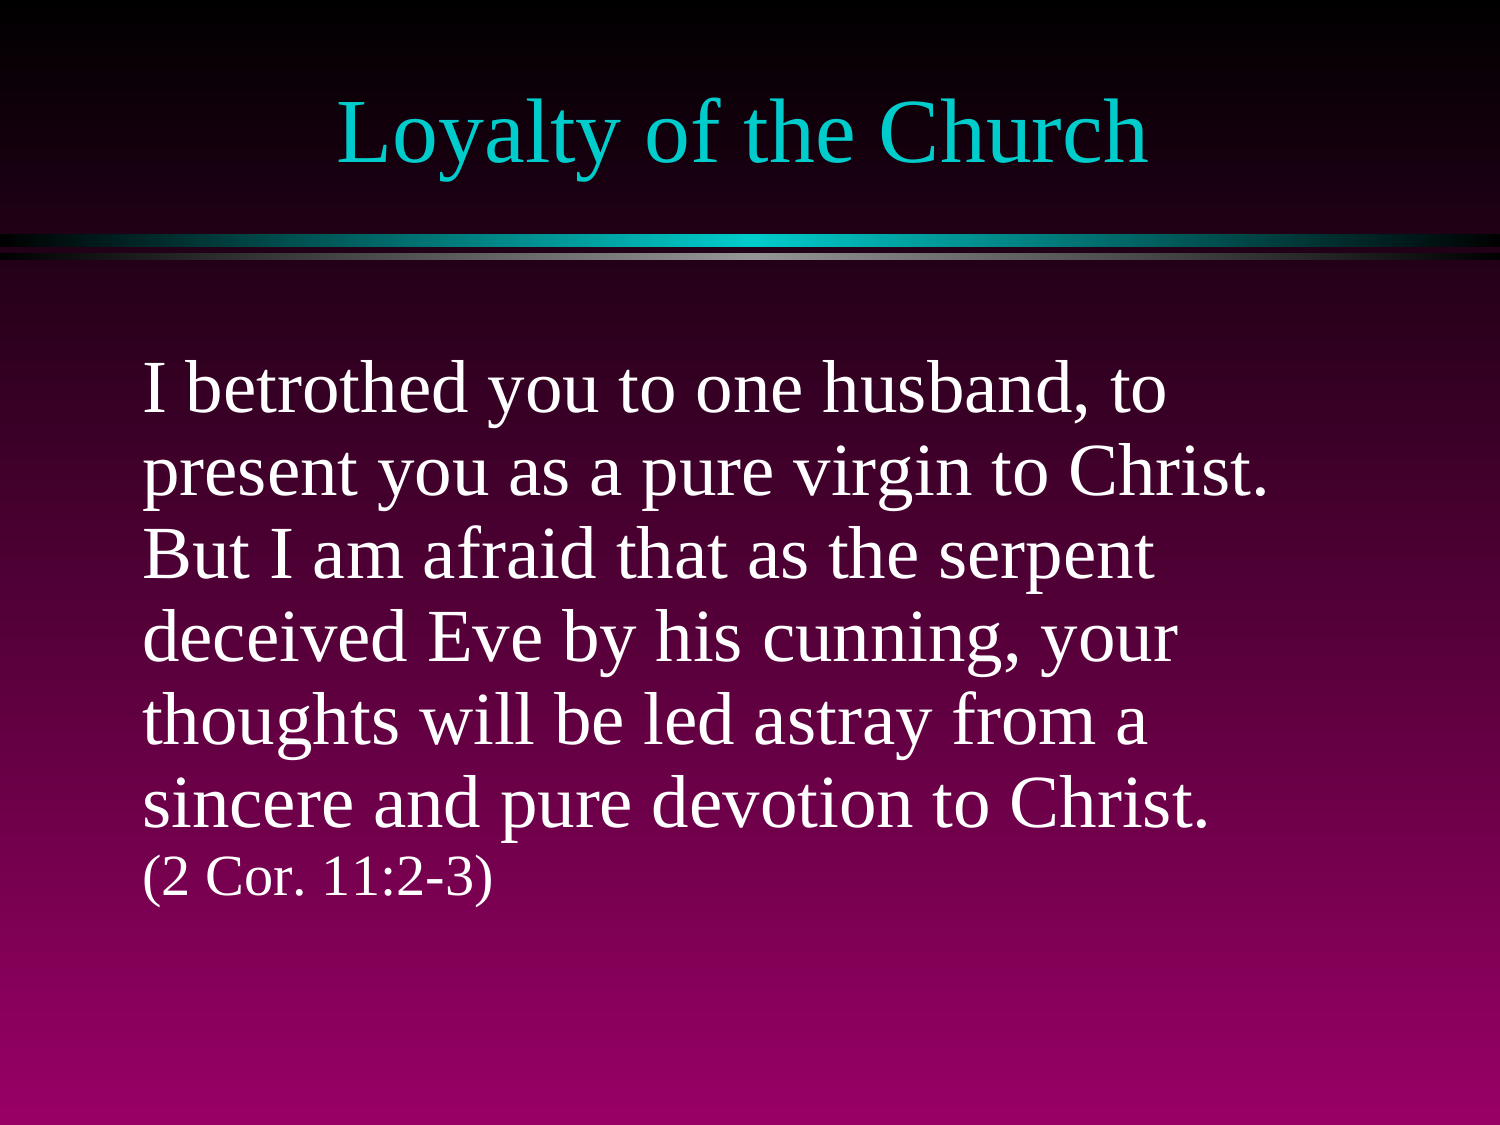

# Loyalty of the Church
I betrothed you to one husband, to present you as a pure virgin to Christ. But I am afraid that as the serpent deceived Eve by his cunning, your thoughts will be led astray from a sincere and pure devotion to Christ. (2 Cor. 11:2-3)